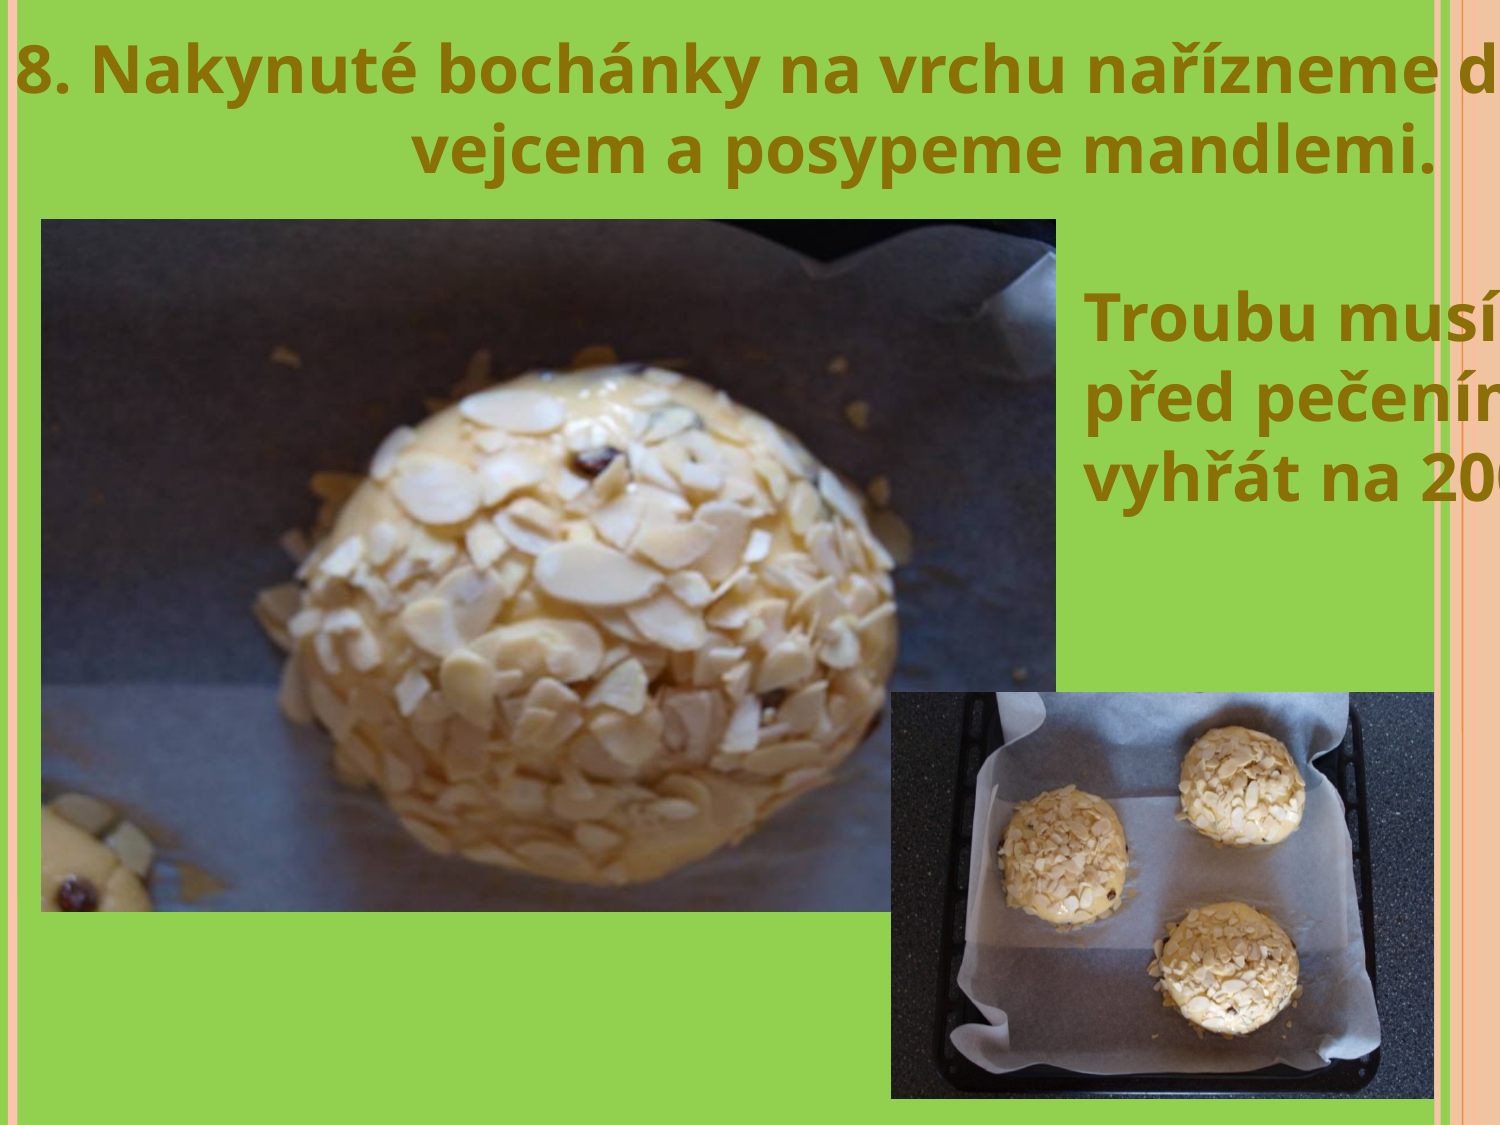

8. Nakynuté bochánky na vrchu nařízneme do kříže. Potřeme rozšlehaným
 vejcem a posypeme mandlemi.
Troubu musíme
před pečením
vyhřát na 200°C!!!